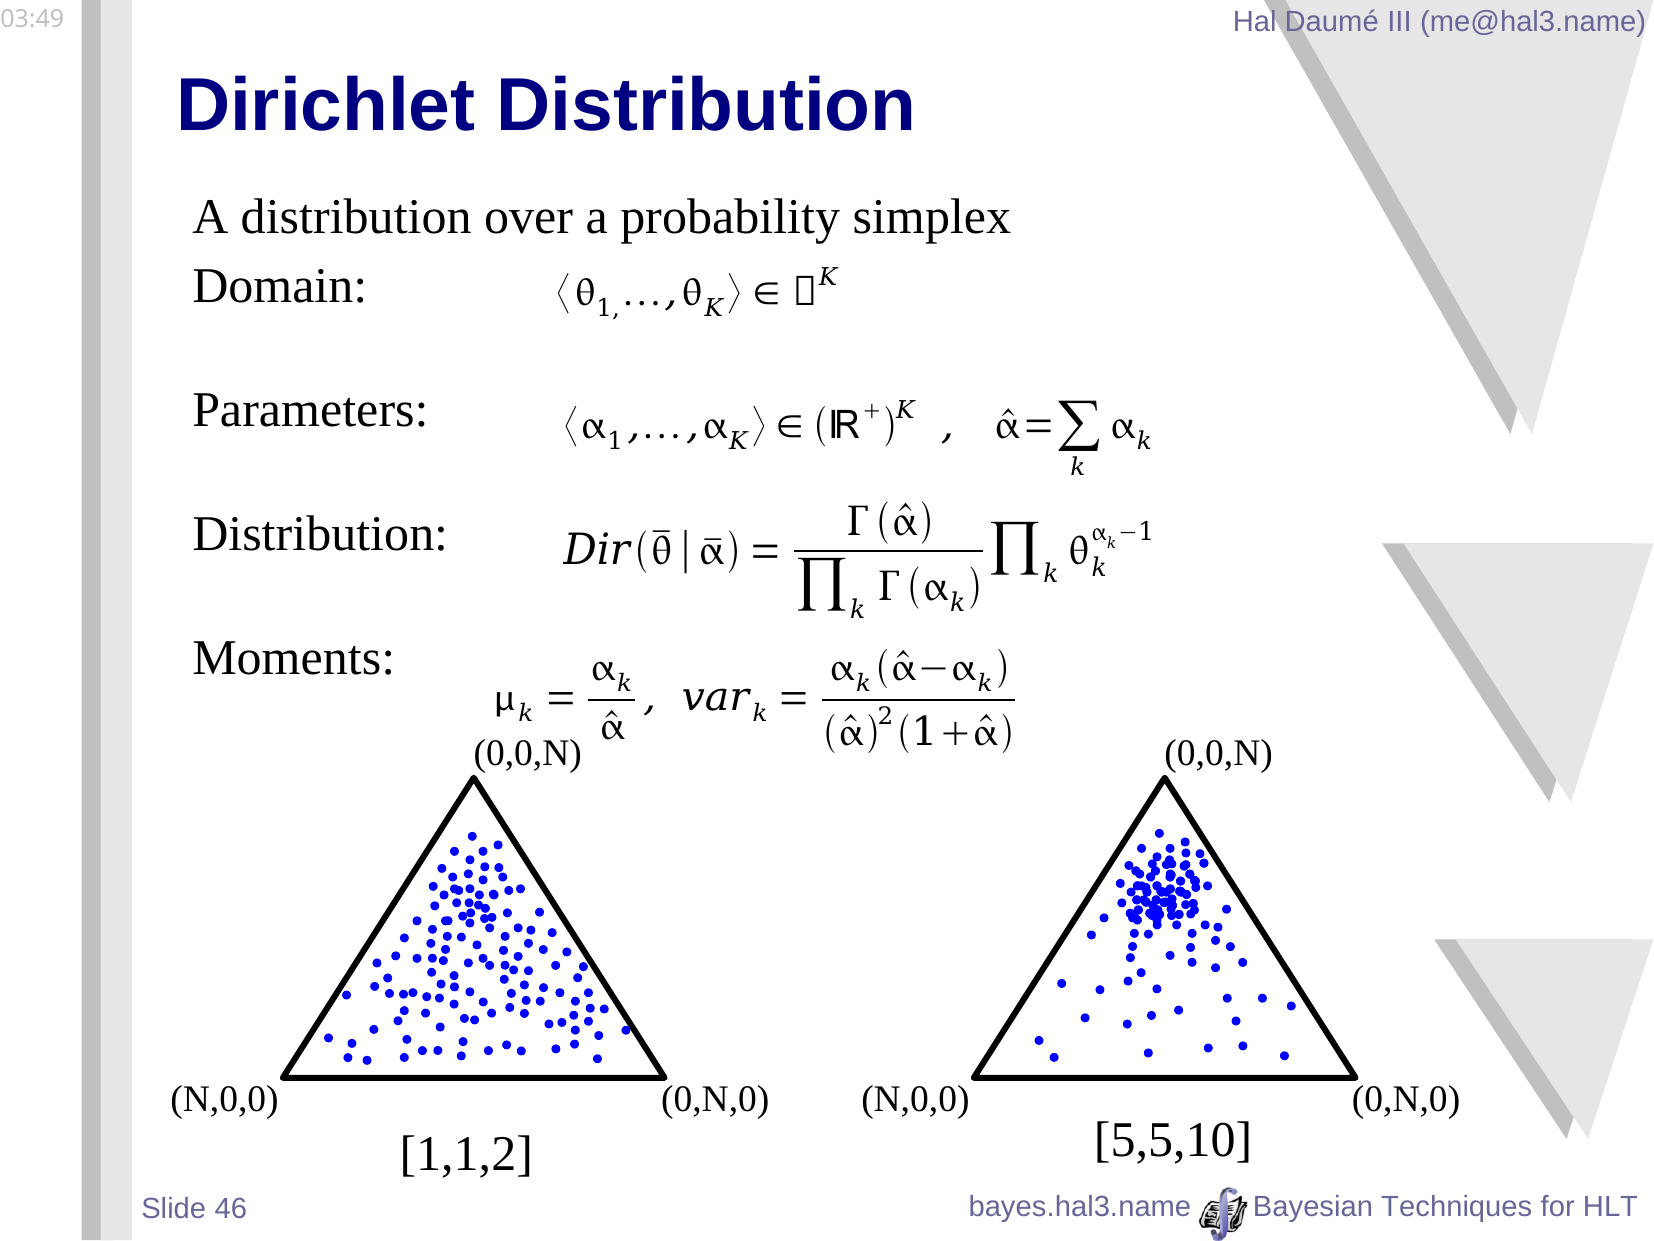

# Dirichlet Distribution
A distribution over a probability simplex
Domain:
Parameters:
Distribution:
Moments:
(0,0,N)
(0,0,N)
(N,0,0)
(0,N,0)
(N,0,0)
(0,N,0)
[5,5,10]
[1,1,2]